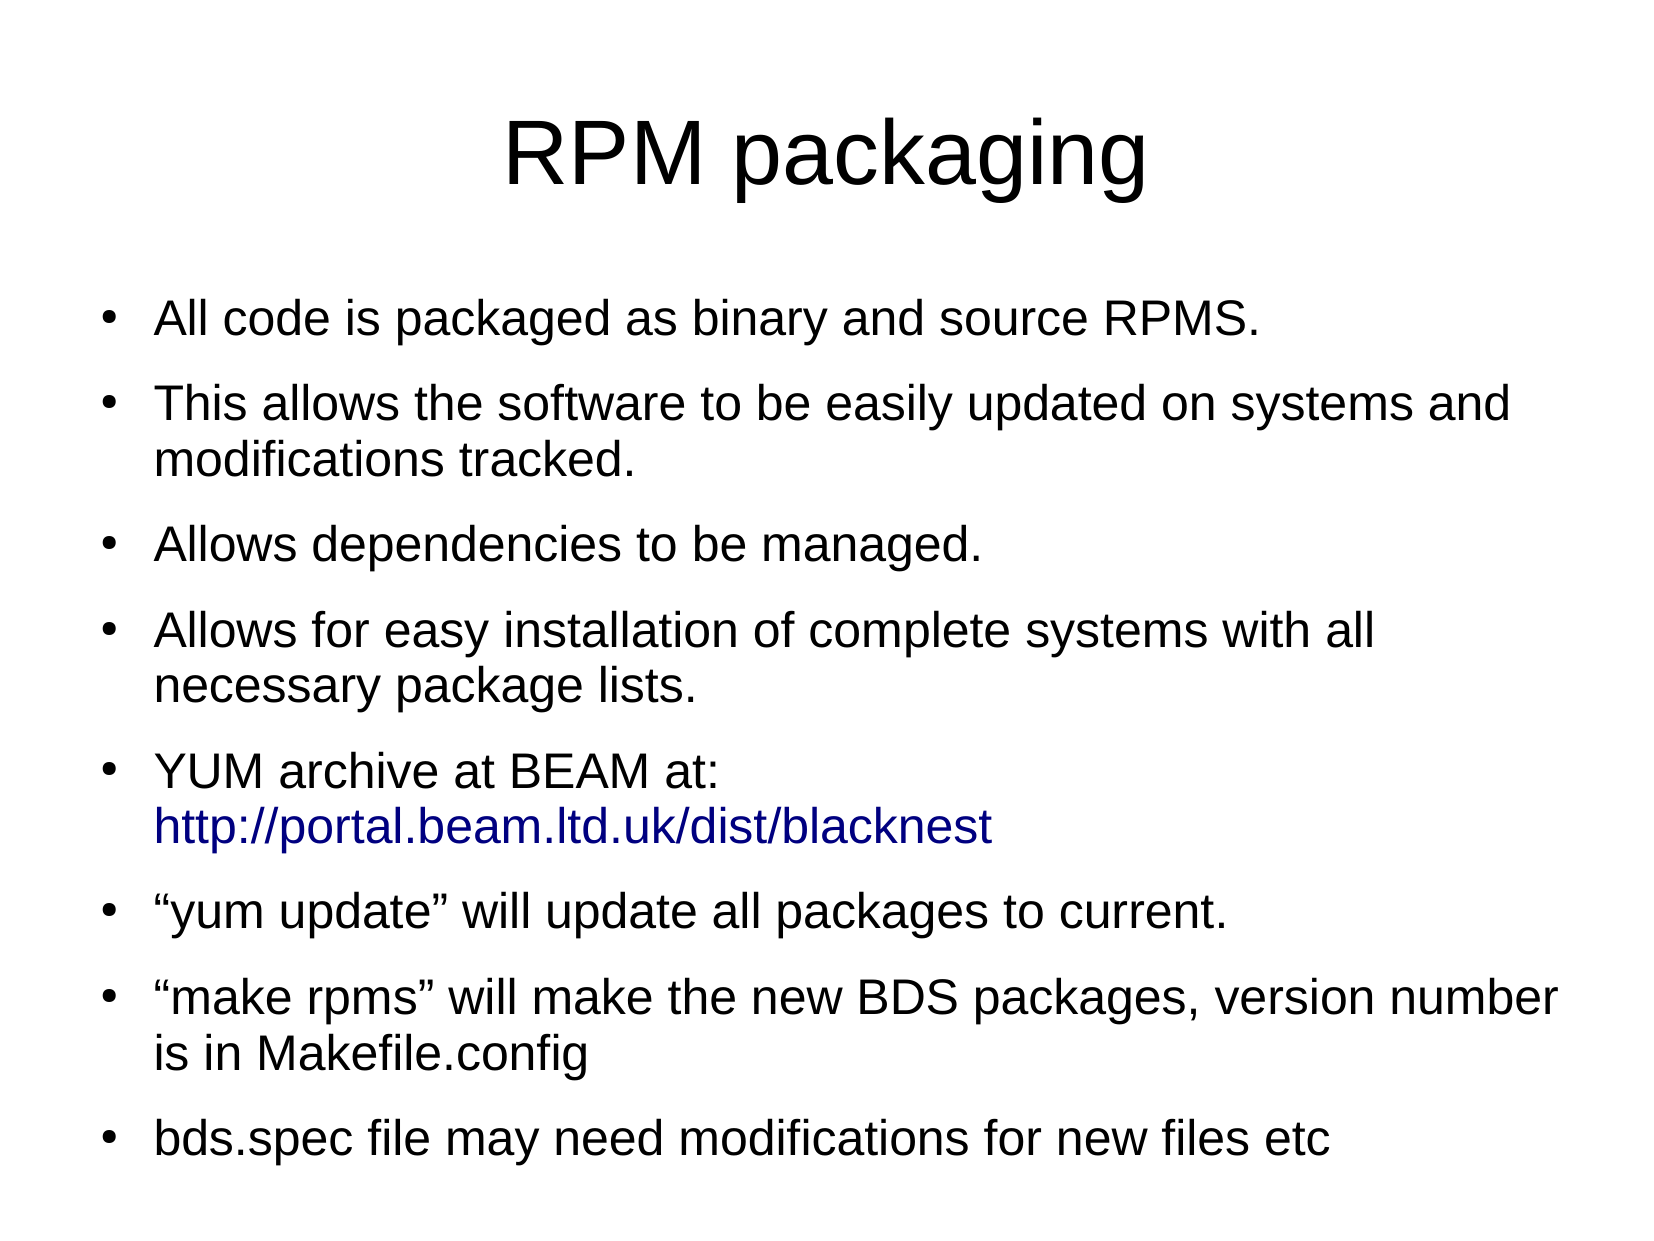

# RPM packaging
All code is packaged as binary and source RPMS.
This allows the software to be easily updated on systems and modifications tracked.
Allows dependencies to be managed.
Allows for easy installation of complete systems with all necessary package lists.
YUM archive at BEAM at: http://portal.beam.ltd.uk/dist/blacknest
“yum update” will update all packages to current.
“make rpms” will make the new BDS packages, version number is in Makefile.config
bds.spec file may need modifications for new files etc